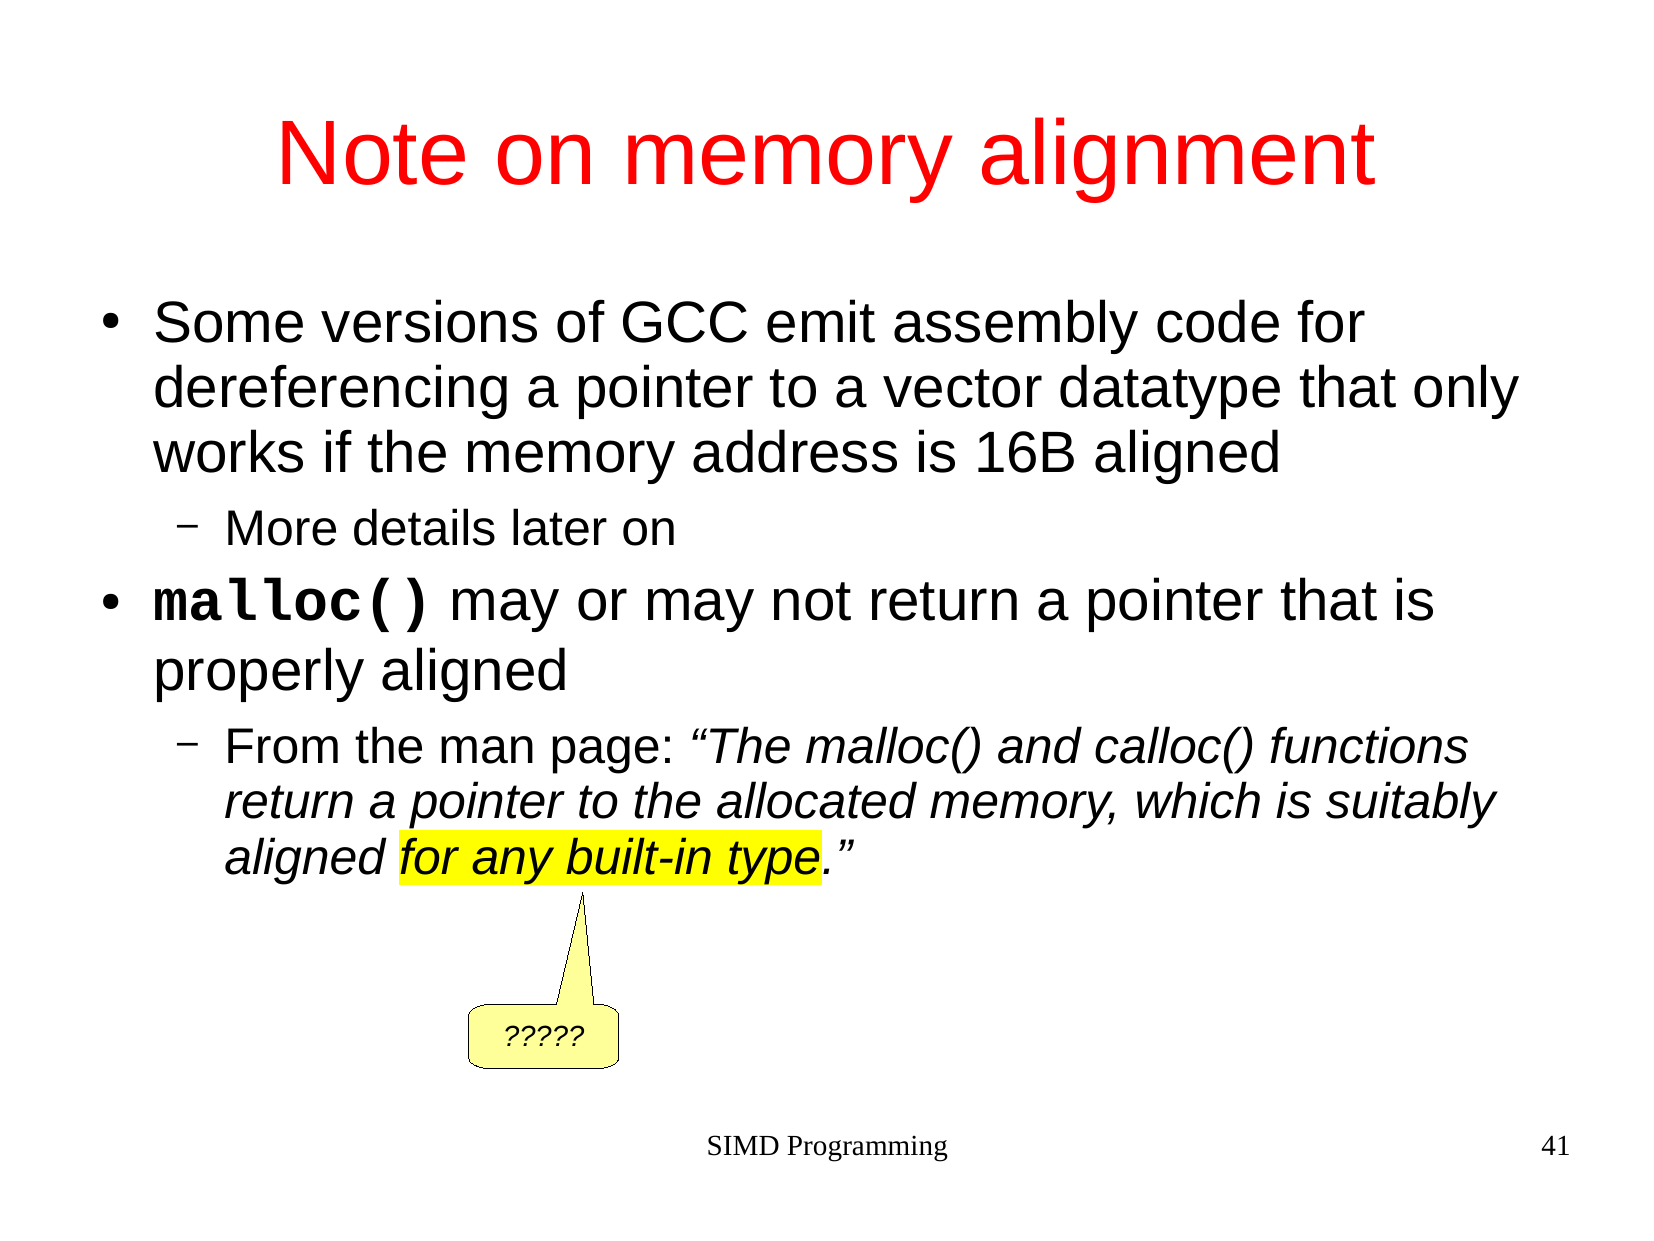

# Note on memory alignment
Some versions of GCC emit assembly code for dereferencing a pointer to a vector datatype that only works if the memory address is 16B aligned
More details later on
malloc() may or may not return a pointer that is properly aligned
From the man page: “The malloc() and calloc() functions return a pointer to the allocated memory, which is suitably aligned for any built-in type.”
?????
SIMD Programming
41